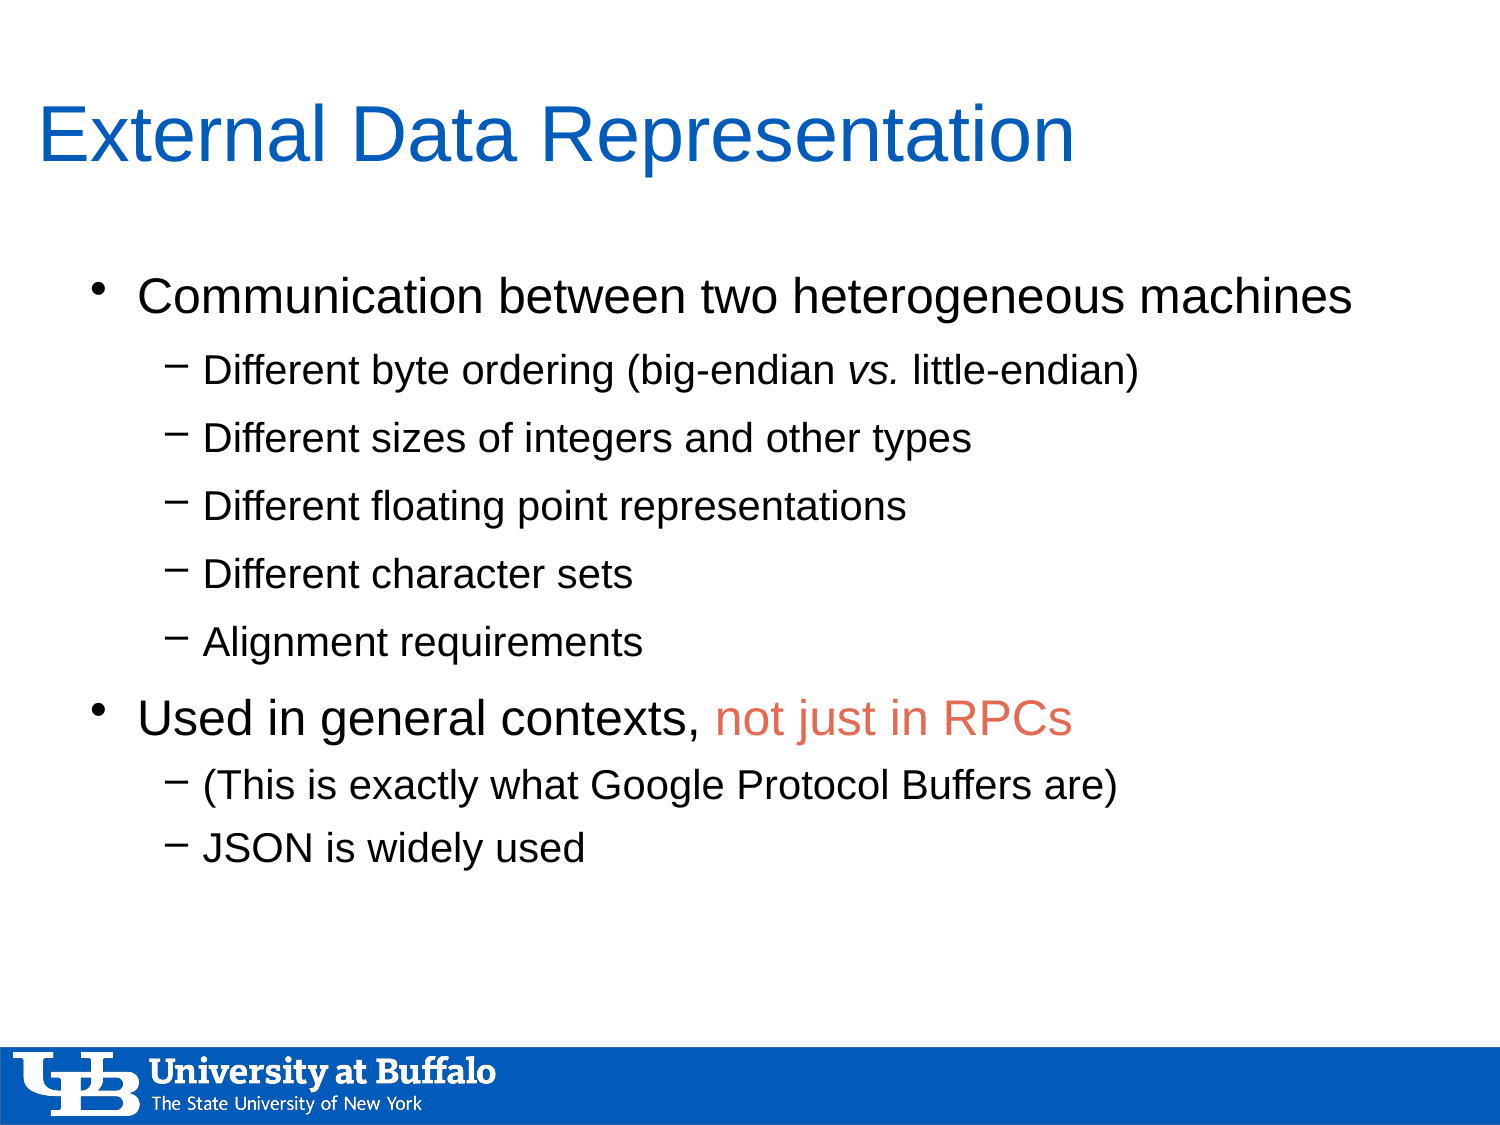

# External Data Representation
Communication between two heterogeneous machines
Different byte ordering (big-endian vs. little-endian)
Different sizes of integers and other types
Different floating point representations
Different character sets
Alignment requirements
Used in general contexts, not just in RPCs
(This is exactly what Google Protocol Buffers are)
JSON is widely used